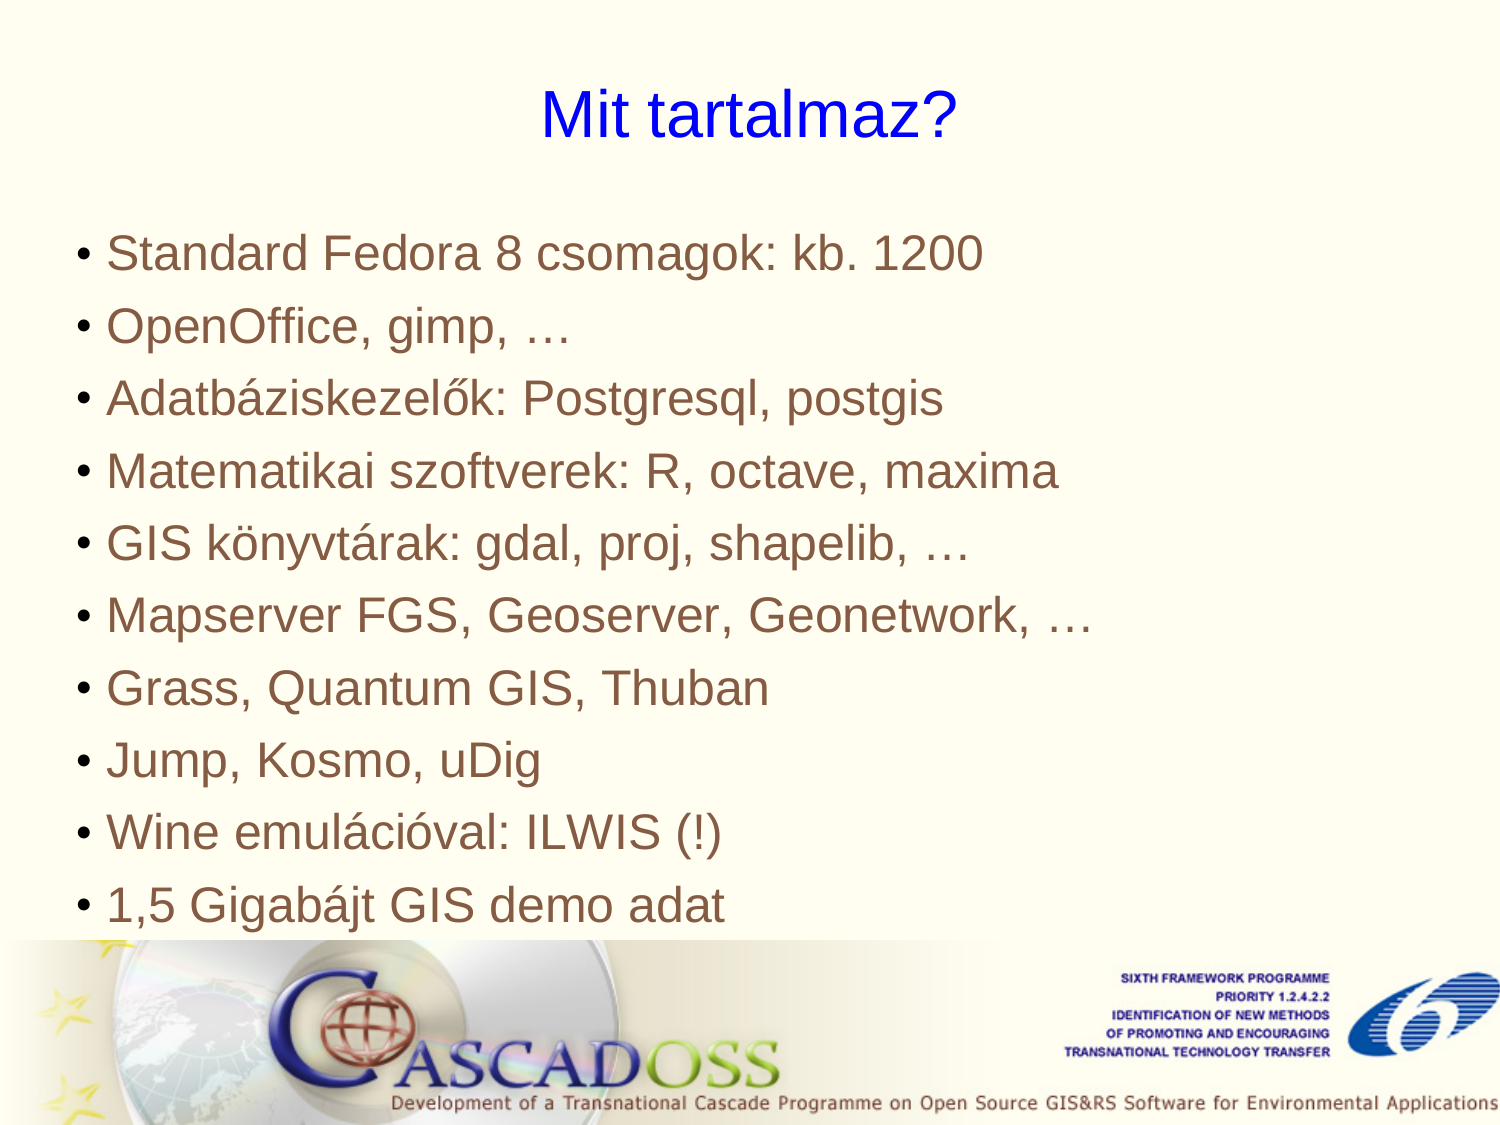

# Mit tartalmaz?
 Standard Fedora 8 csomagok: kb. 1200
 OpenOffice, gimp, …
 Adatbáziskezelők: Postgresql, postgis
 Matematikai szoftverek: R, octave, maxima
 GIS könyvtárak: gdal, proj, shapelib, …
 Mapserver FGS, Geoserver, Geonetwork, …
 Grass, Quantum GIS, Thuban
 Jump, Kosmo, uDig
 Wine emulációval: ILWIS (!)
 1,5 Gigabájt GIS demo adat